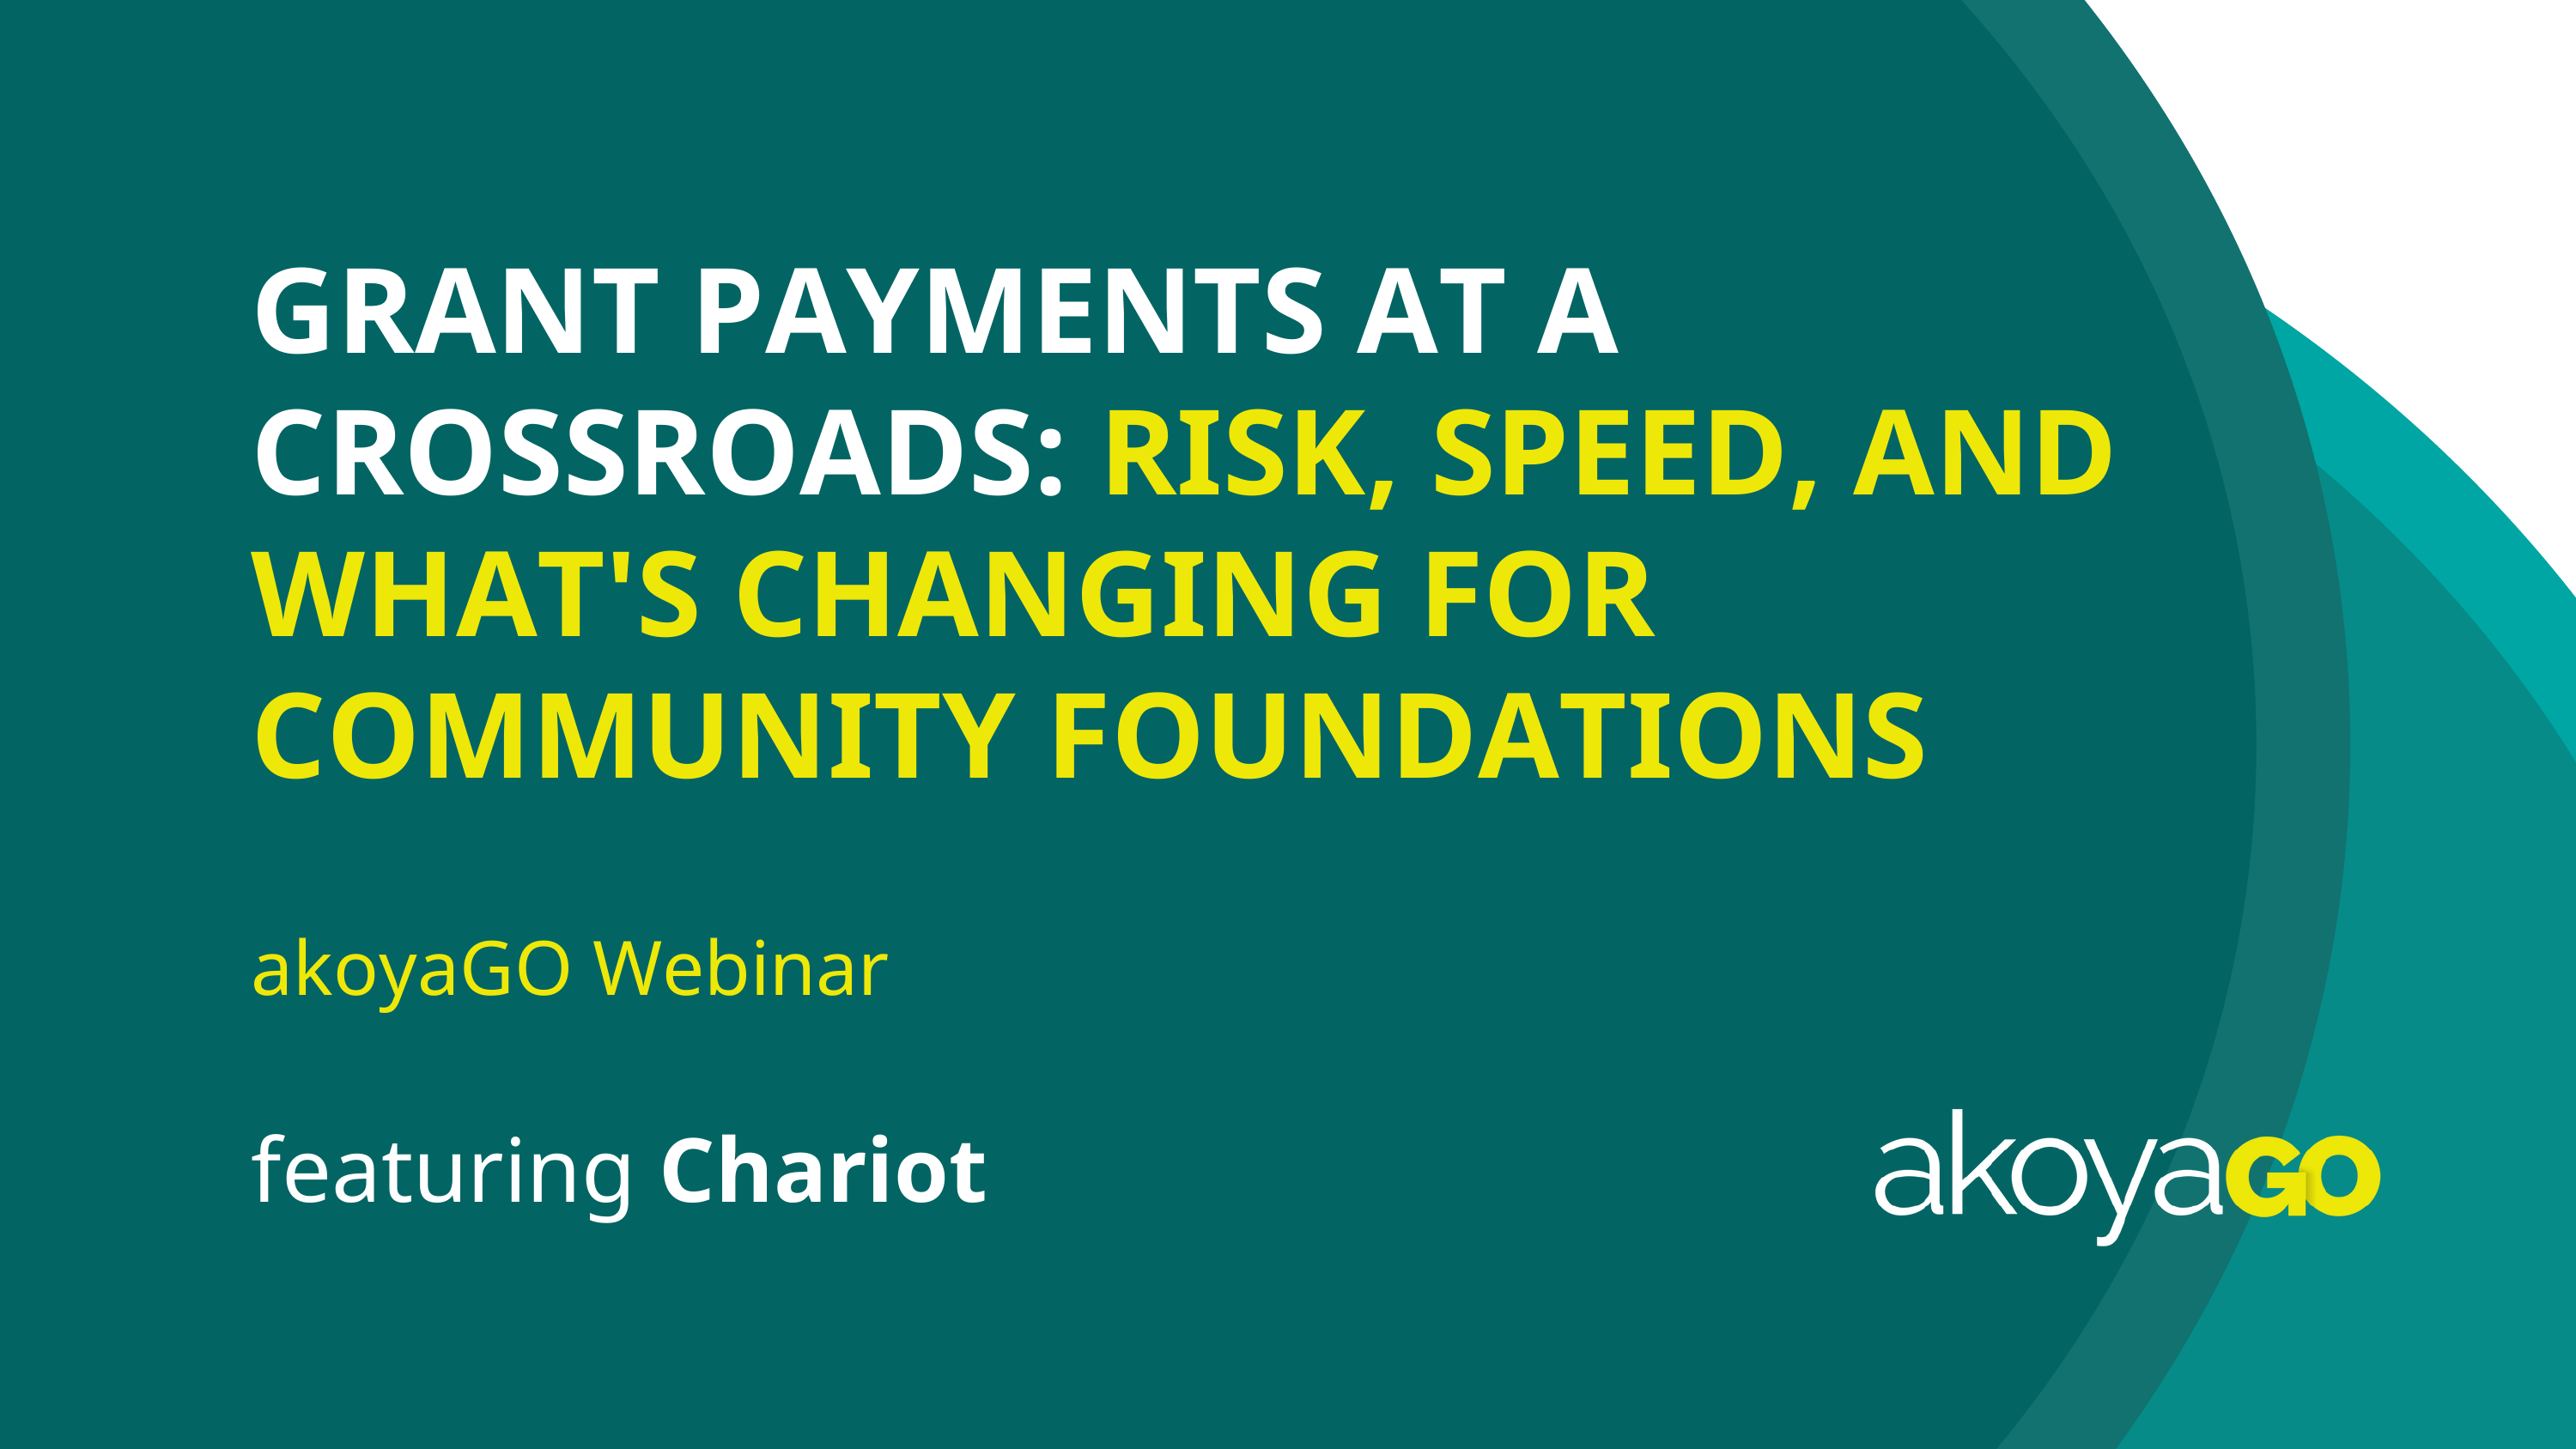

GRANT PAYMENTS AT A CROSSROADS: RISK, SPEED, AND WHAT'S CHANGING FOR COMMUNITY FOUNDATIONS
akoyaGO Webinar
featuring Chariot